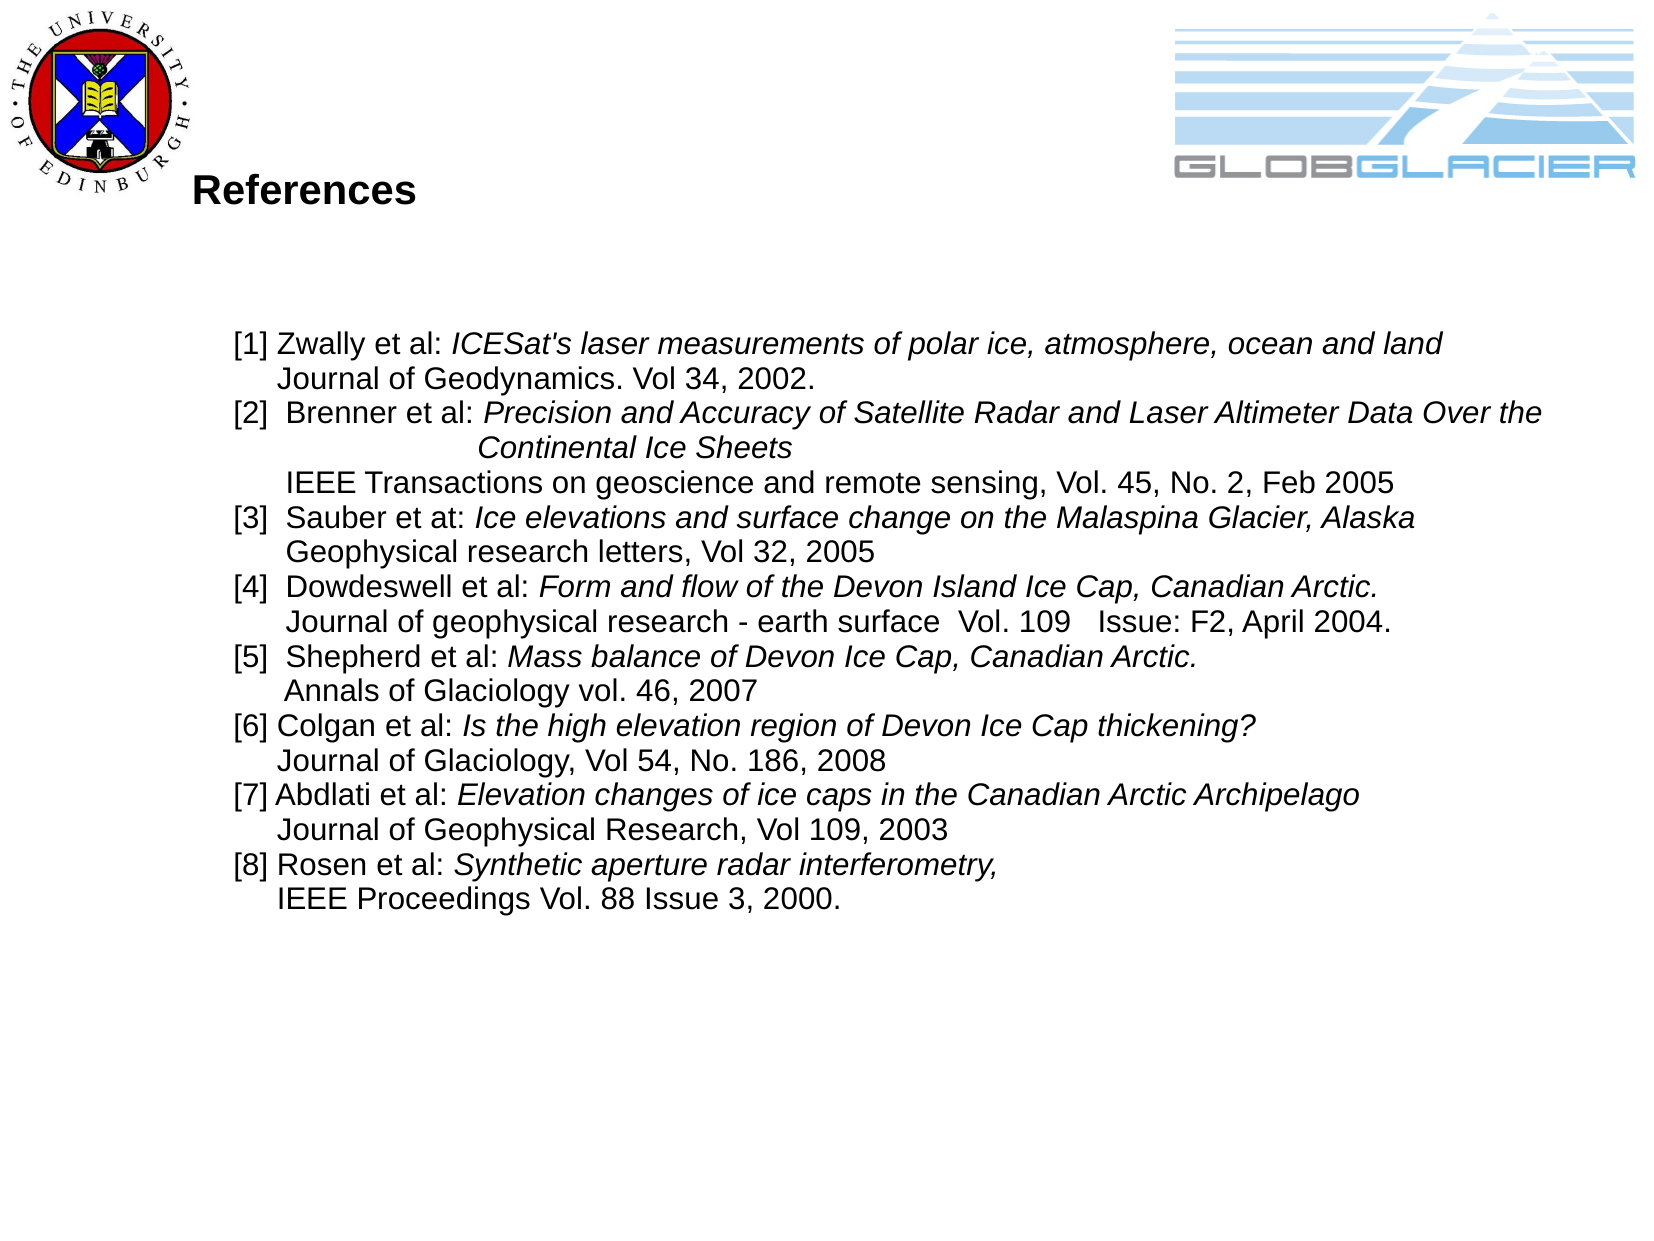

References
[1] Zwally et al: ICESat's laser measurements of polar ice, atmosphere, ocean and land
 Journal of Geodynamics. Vol 34, 2002.
[2] Brenner et al: Precision and Accuracy of Satellite Radar and Laser Altimeter Data Over the
 Continental Ice Sheets
 IEEE Transactions on geoscience and remote sensing, Vol. 45, No. 2, Feb 2005
[3] Sauber et at: Ice elevations and surface change on the Malaspina Glacier, Alaska
 Geophysical research letters, Vol 32, 2005
[4] Dowdeswell et al: Form and flow of the Devon Island Ice Cap, Canadian Arctic.
 Journal of geophysical research - earth surface Vol. 109 Issue: F2, April 2004.
[5] Shepherd et al: Mass balance of Devon Ice Cap, Canadian Arctic.
 Annals of Glaciology vol. 46, 2007
[6] Colgan et al: Is the high elevation region of Devon Ice Cap thickening?
 Journal of Glaciology, Vol 54, No. 186, 2008
[7] Abdlati et al: Elevation changes of ice caps in the Canadian Arctic Archipelago
 Journal of Geophysical Research, Vol 109, 2003
[8] Rosen et al: Synthetic aperture radar interferometry,
 IEEE Proceedings Vol. 88 Issue 3, 2000.